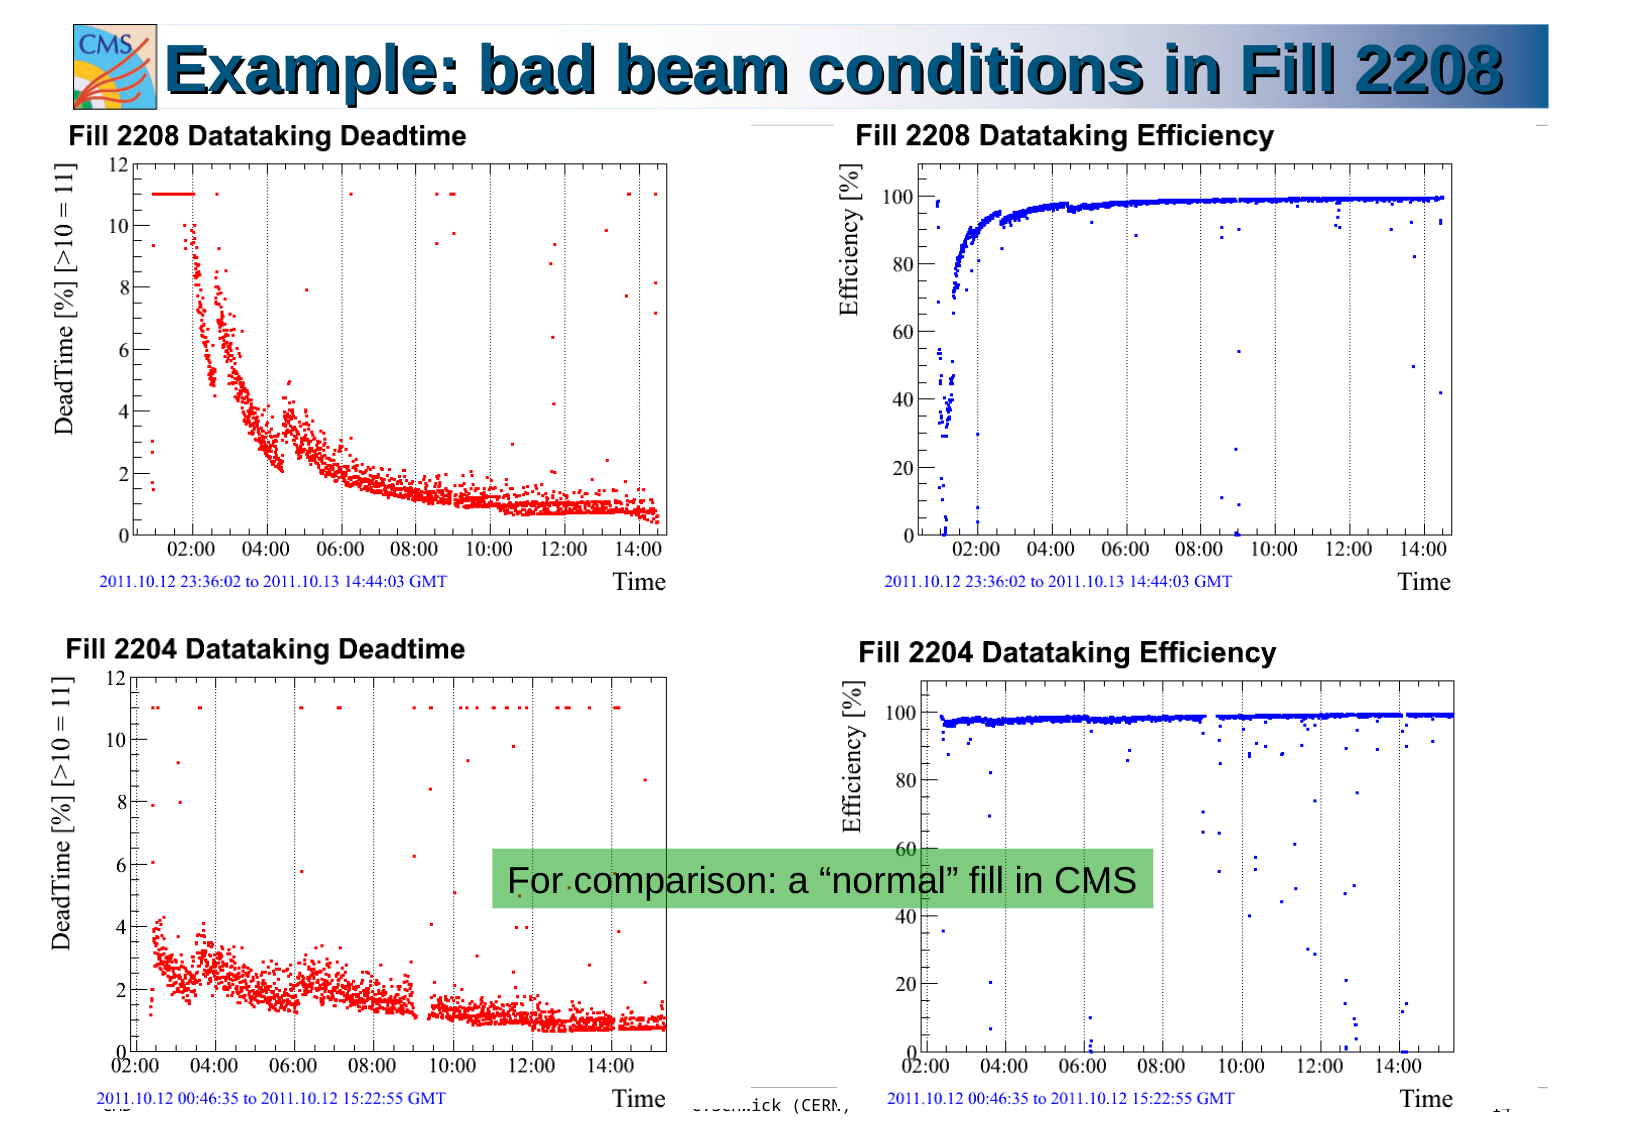

# Example: bad beam conditions in Fill 2208
For comparison: a “normal” fill in CMS